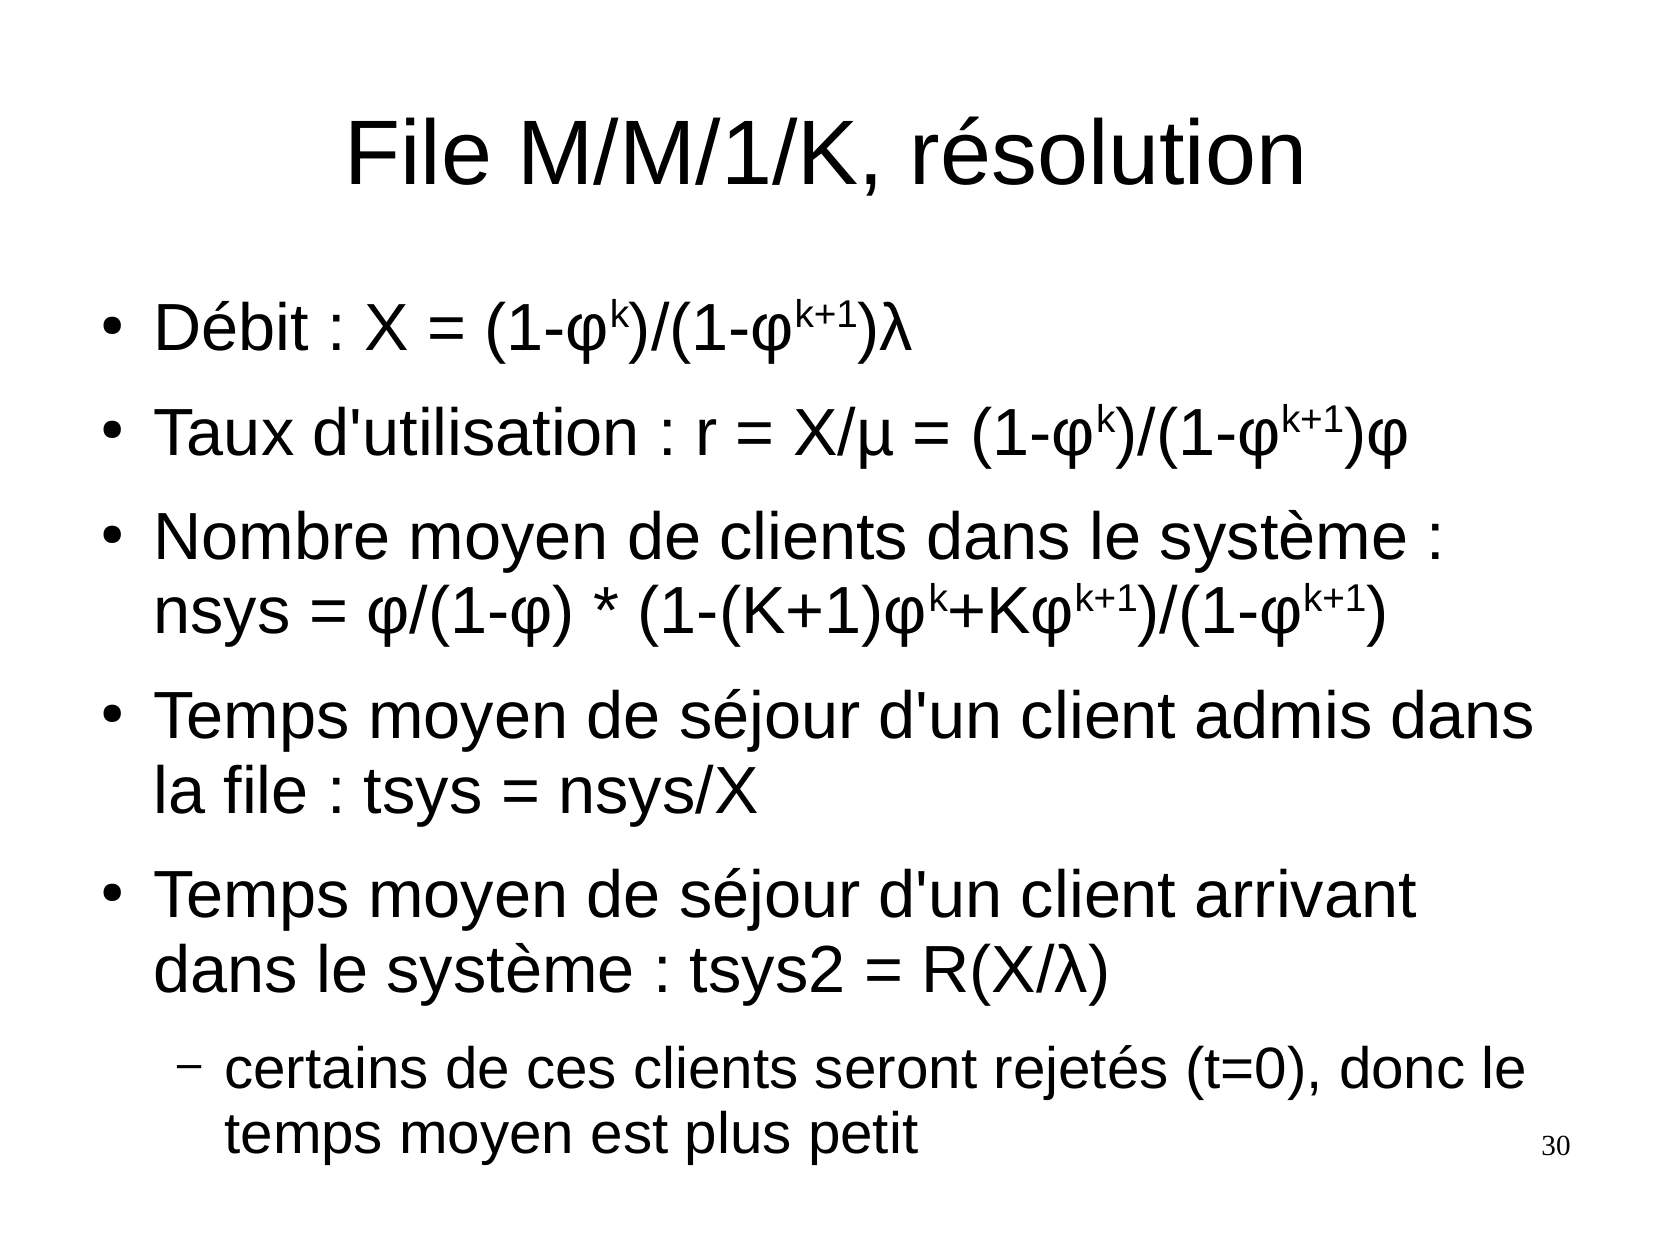

# File M/M/1/K, résolution
Débit : X = (1-φk)/(1-φk+1)λ
Taux d'utilisation : r = X/µ = (1-φk)/(1-φk+1)φ
Nombre moyen de clients dans le système : nsys = φ/(1-φ) * (1-(K+1)φk+Kφk+1)/(1-φk+1)
Temps moyen de séjour d'un client admis dans la file : tsys = nsys/X
Temps moyen de séjour d'un client arrivant dans le système : tsys2 = R(X/λ)
certains de ces clients seront rejetés (t=0), donc le temps moyen est plus petit
30